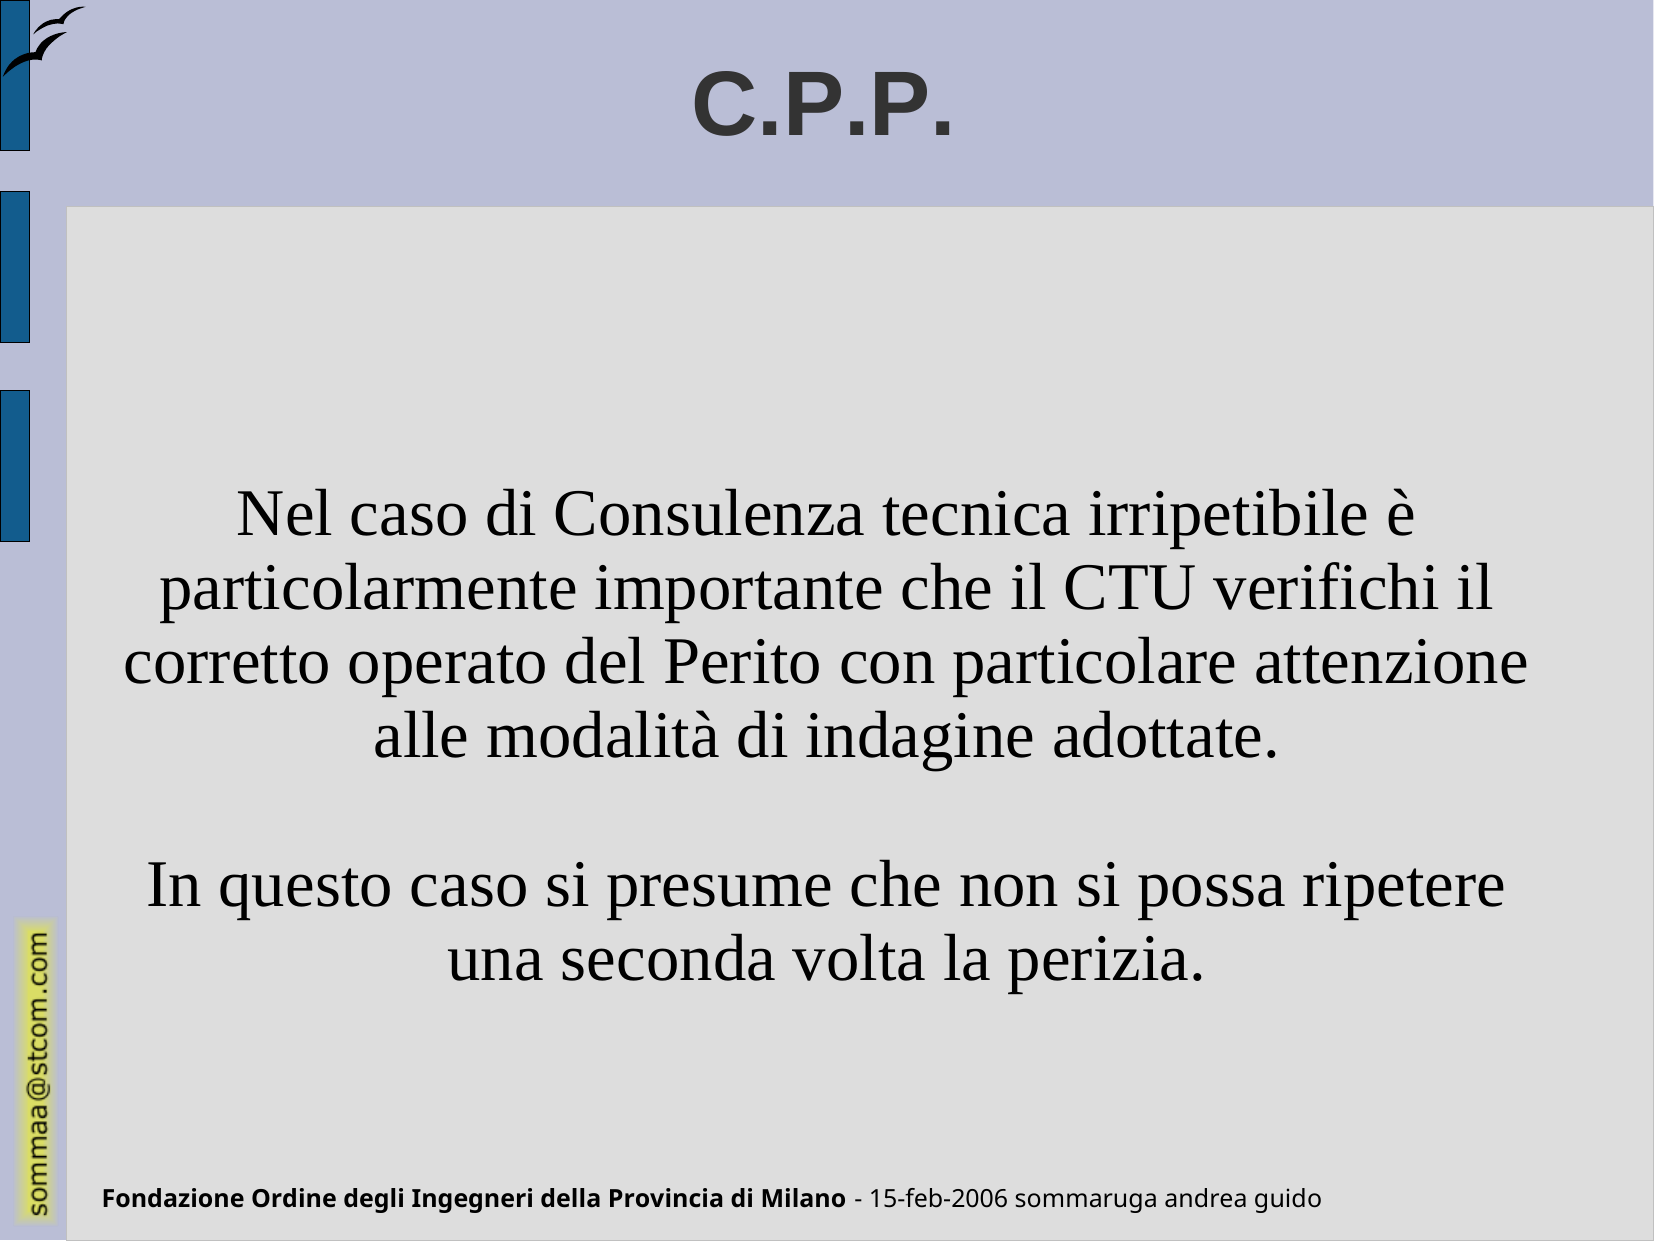

# C.P.P.
Nel caso di Consulenza tecnica irripetibile è particolarmente importante che il CTU verifichi il corretto operato del Perito con particolare attenzione alle modalità di indagine adottate.
In questo caso si presume che non si possa ripetere una seconda volta la perizia.